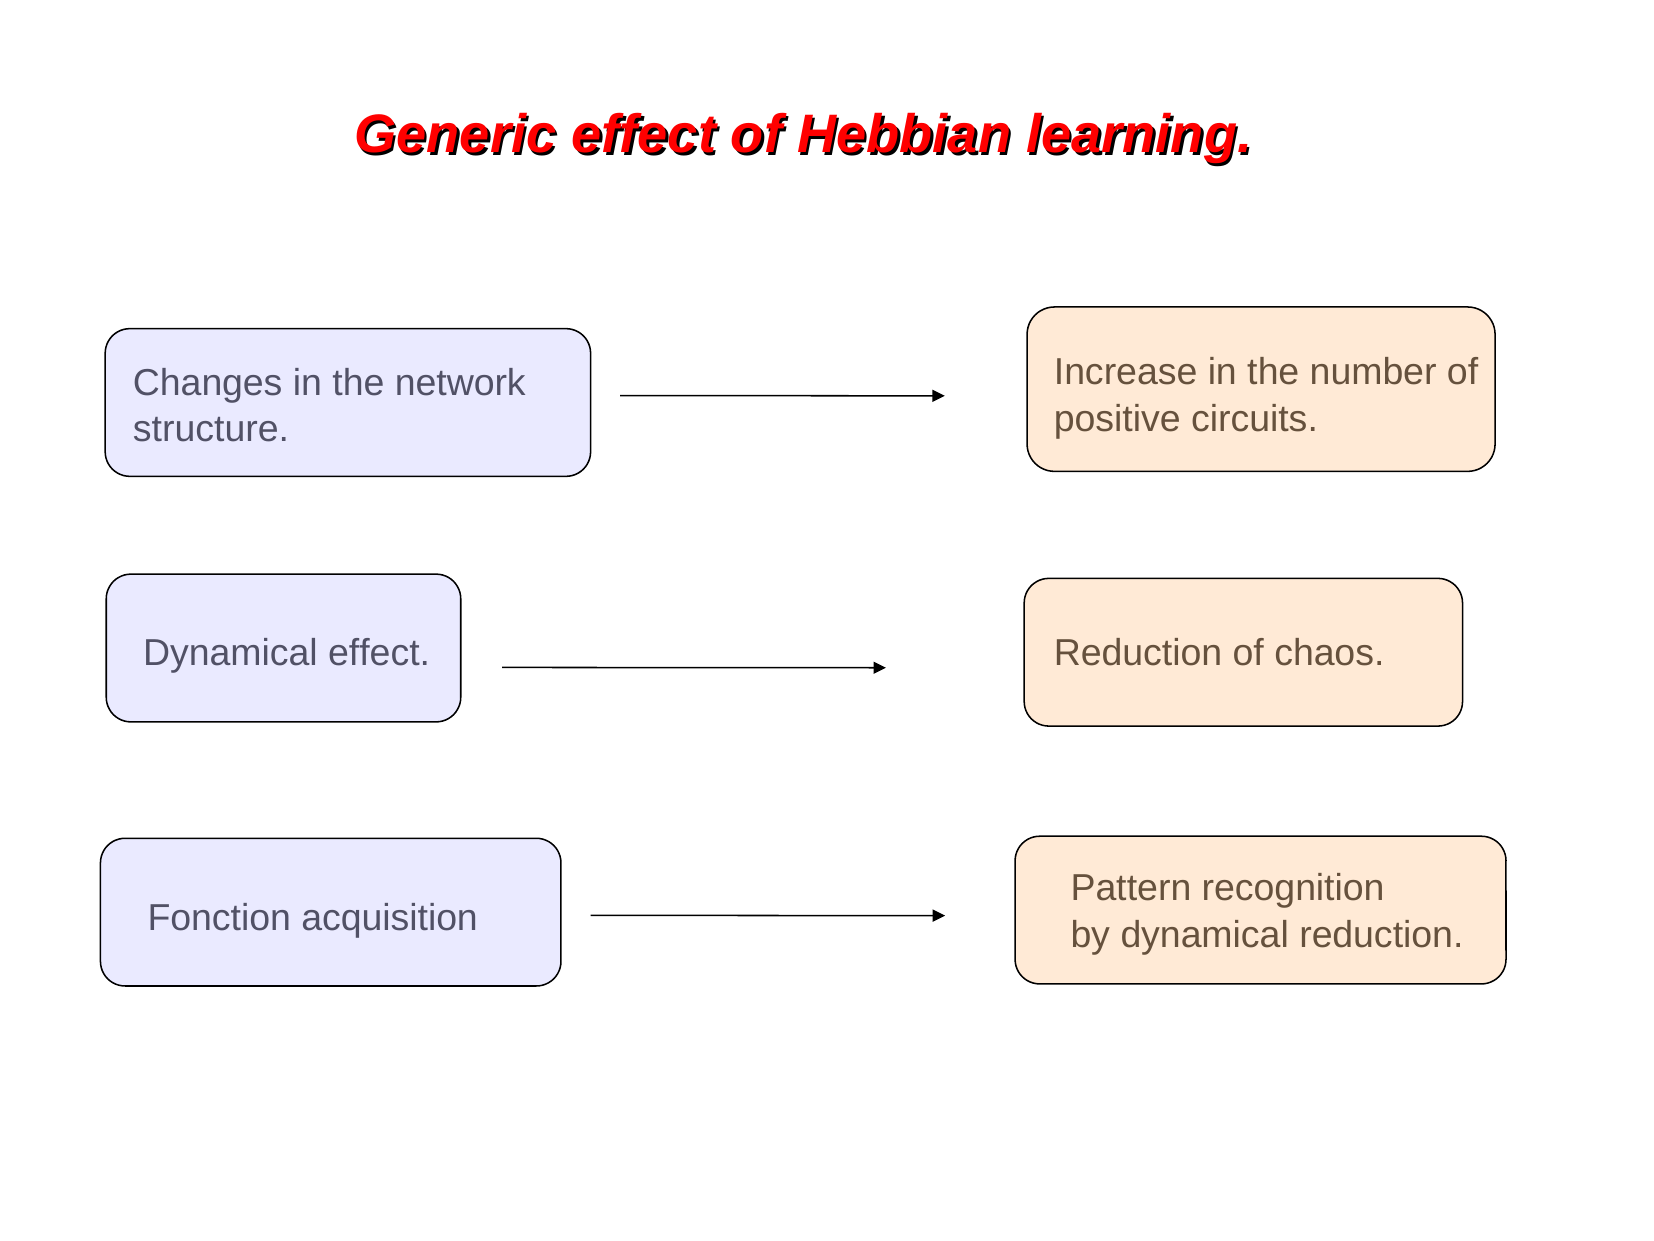

Generic effect of Hebbian learning.
Increase in the number of positive circuits.
Changes in the network structure.
Dynamical effect.
Reduction of chaos.
Pattern recognition
by dynamical reduction.
Fonction acquisition